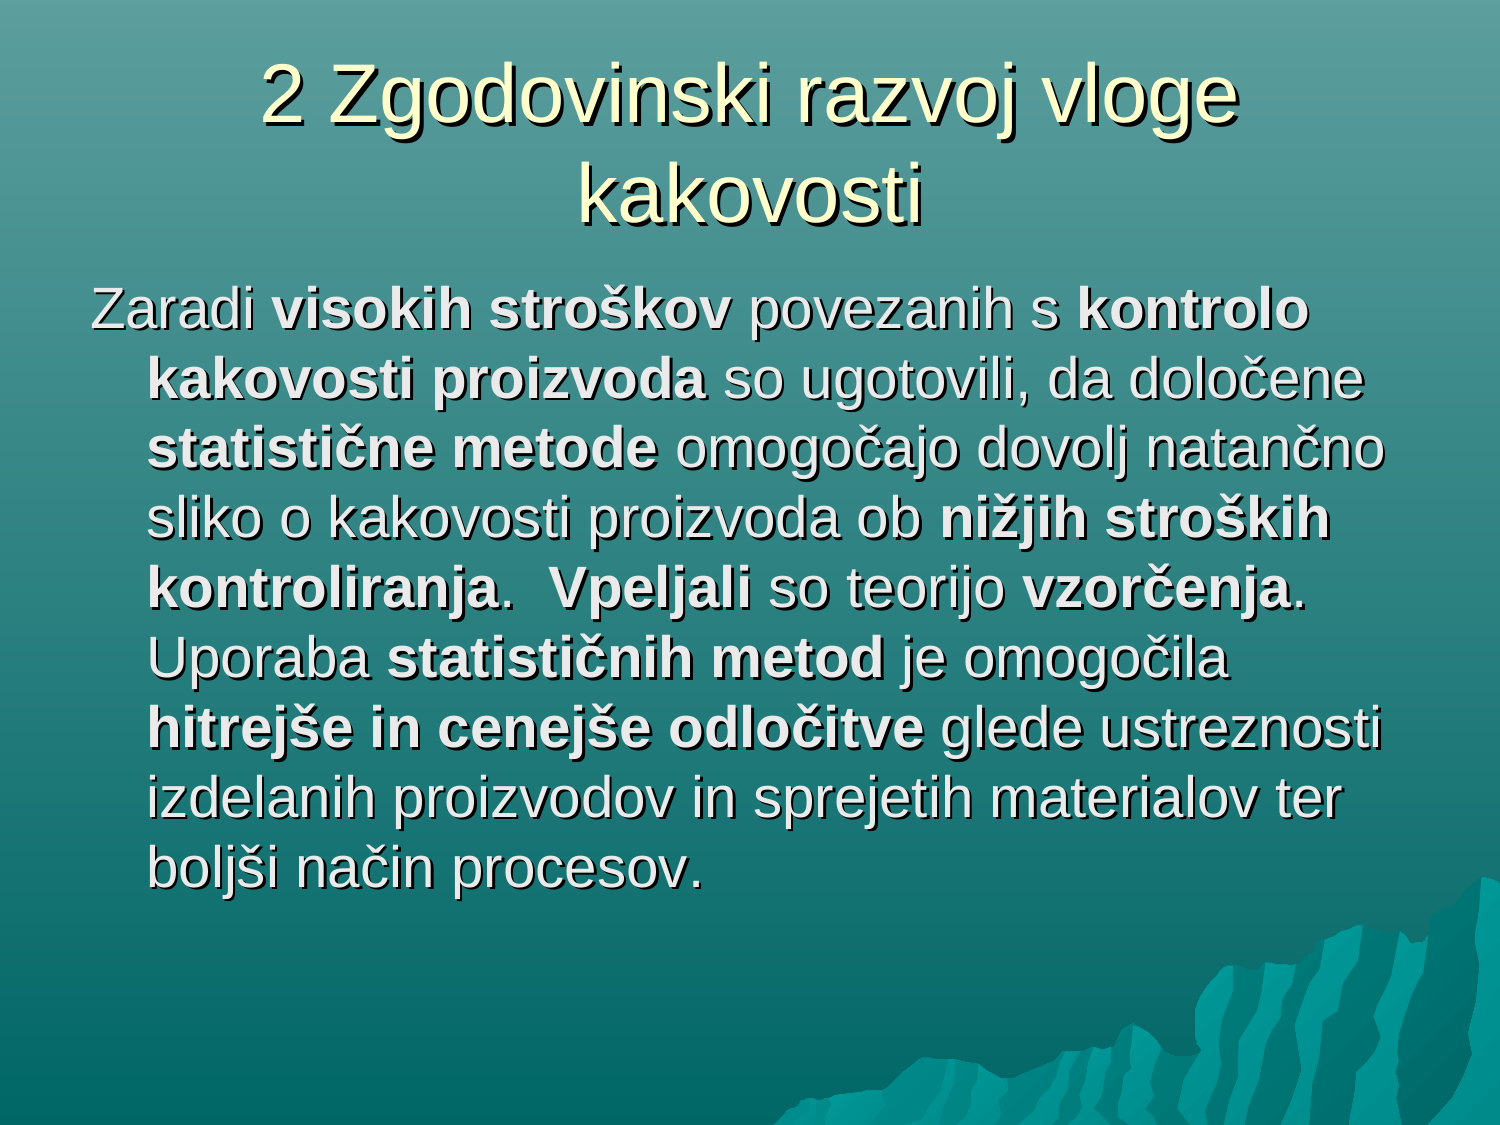

# 2 Zgodovinski razvoj vloge kakovosti
Zaradi visokih stroškov povezanih s kontrolo kakovosti proizvoda so ugotovili, da določene statistične metode omogočajo dovolj natančno sliko o kakovosti proizvoda ob nižjih stroških kontroliranja. Vpeljali so teorijo vzorčenja. Uporaba statističnih metod je omogočila hitrejše in cenejše odločitve glede ustreznosti izdelanih proizvodov in sprejetih materialov ter boljši način procesov.